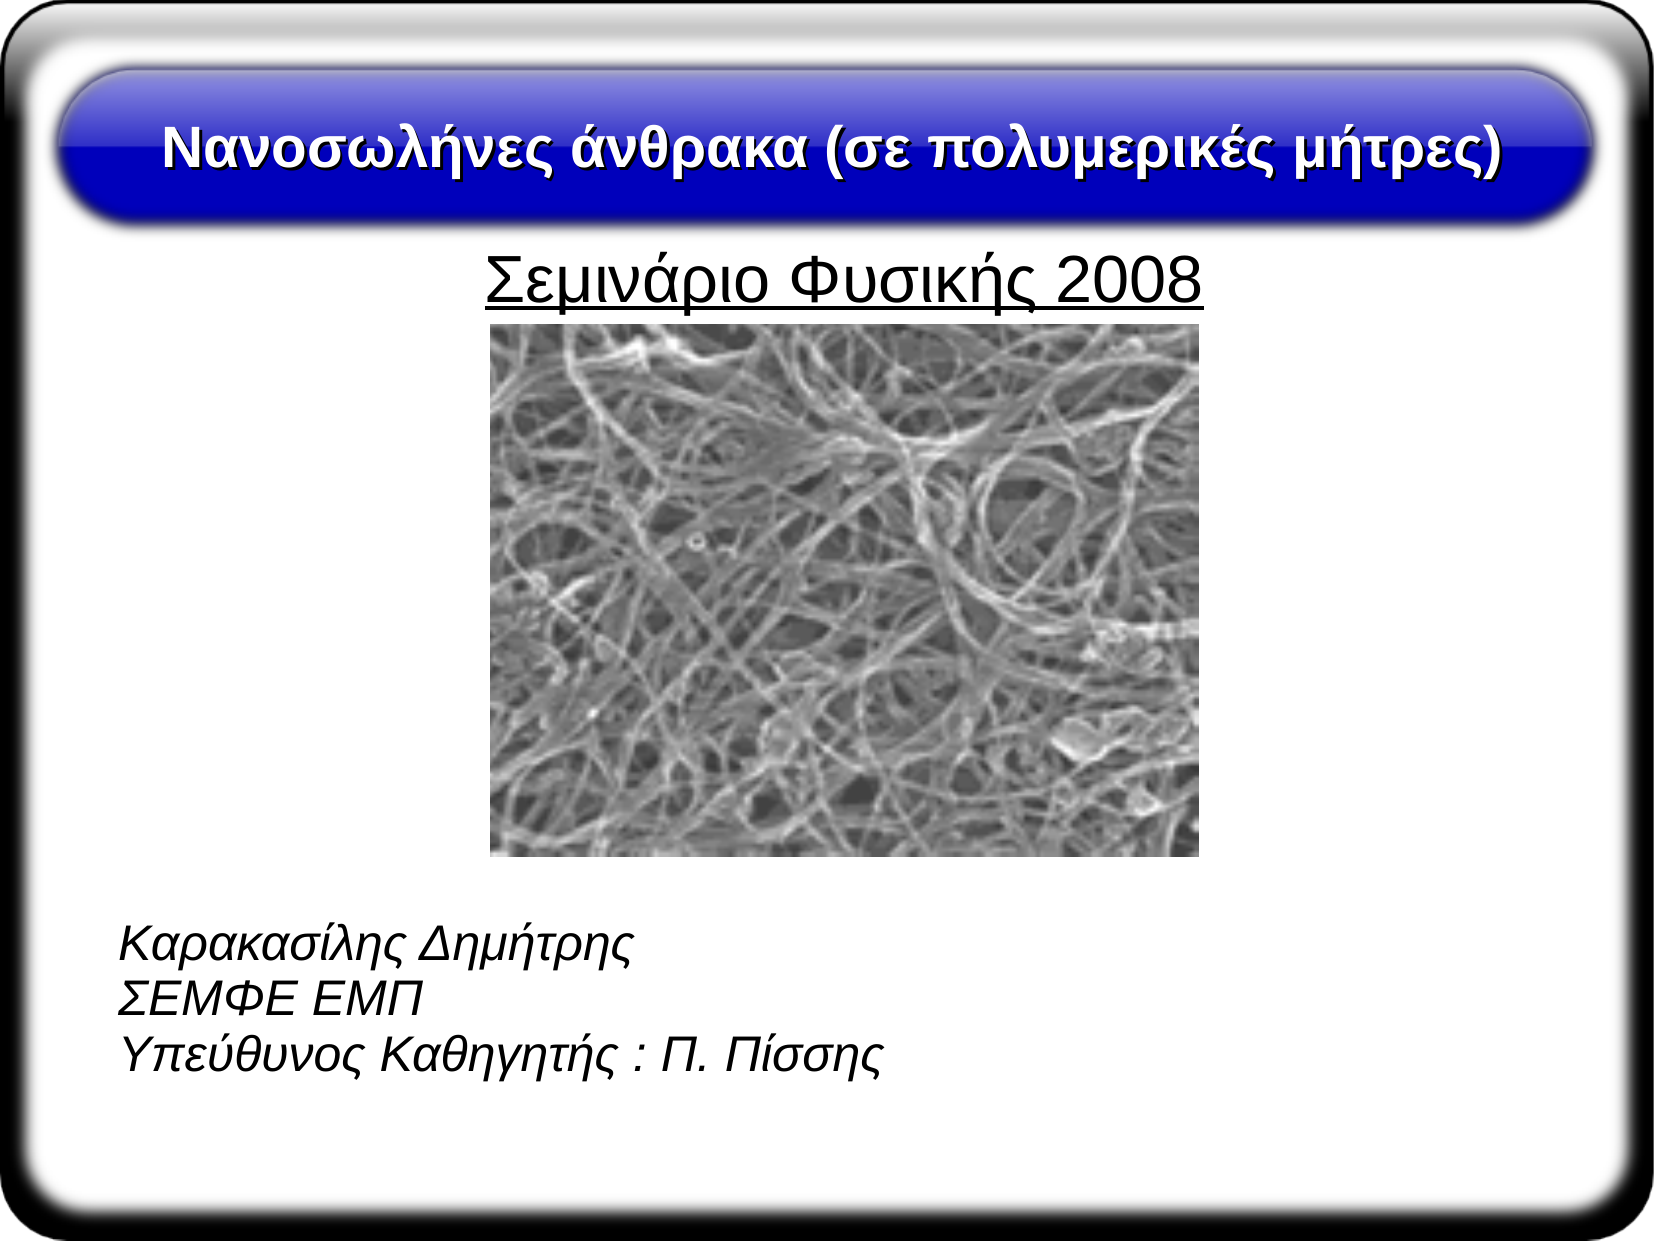

# Νανοσωλήνες άνθρακα (σε πολυμερικές μήτρες)
Σεμινάριο Φυσικής 2008
Καρακασίλης Δημήτρης
ΣΕΜΦΕ ΕΜΠ
Υπεύθυνος Καθηγητής : Π. Πίσσης